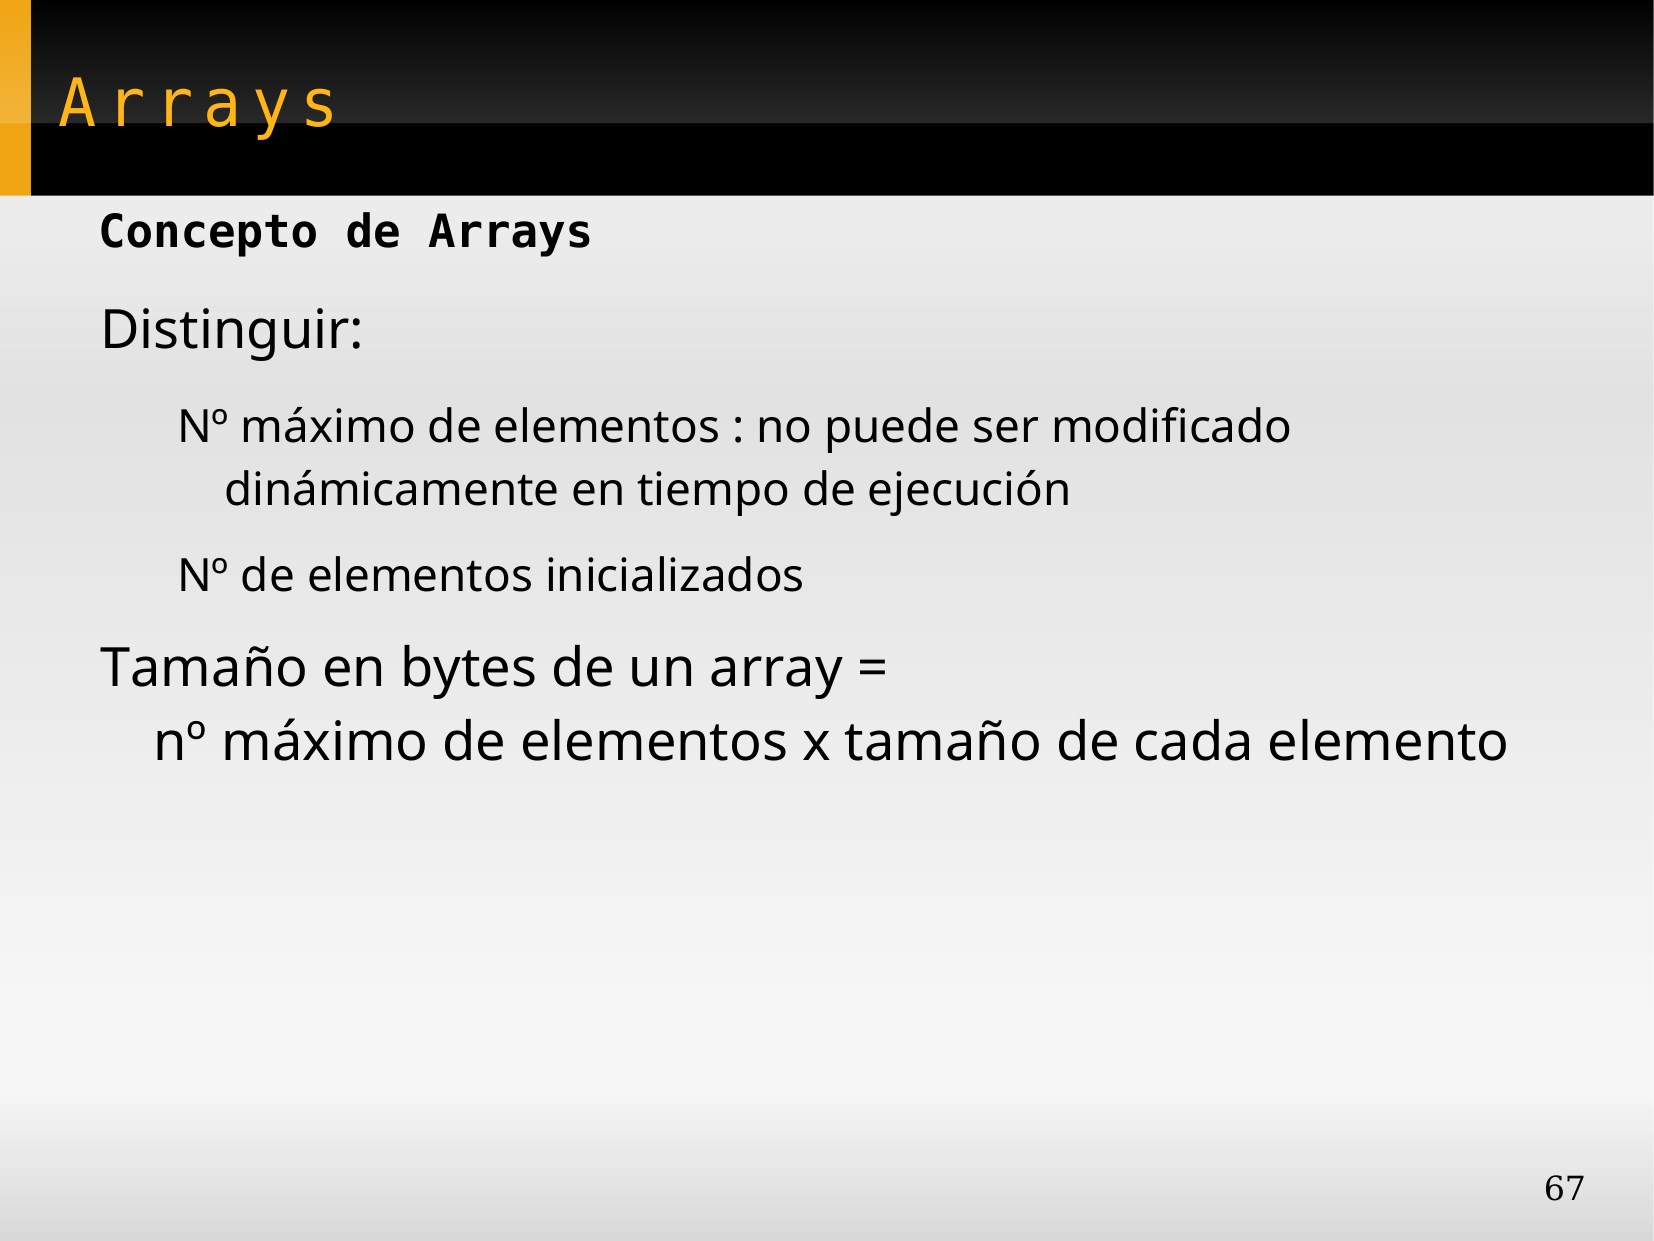

# Arrays
Concepto de Arrays
Distinguir:
Nº máximo de elementos : no puede ser modificado dinámicamente en tiempo de ejecución
Nº de elementos inicializados
Tamaño en bytes de un array =
nº máximo de elementos x tamaño de cada elemento
67